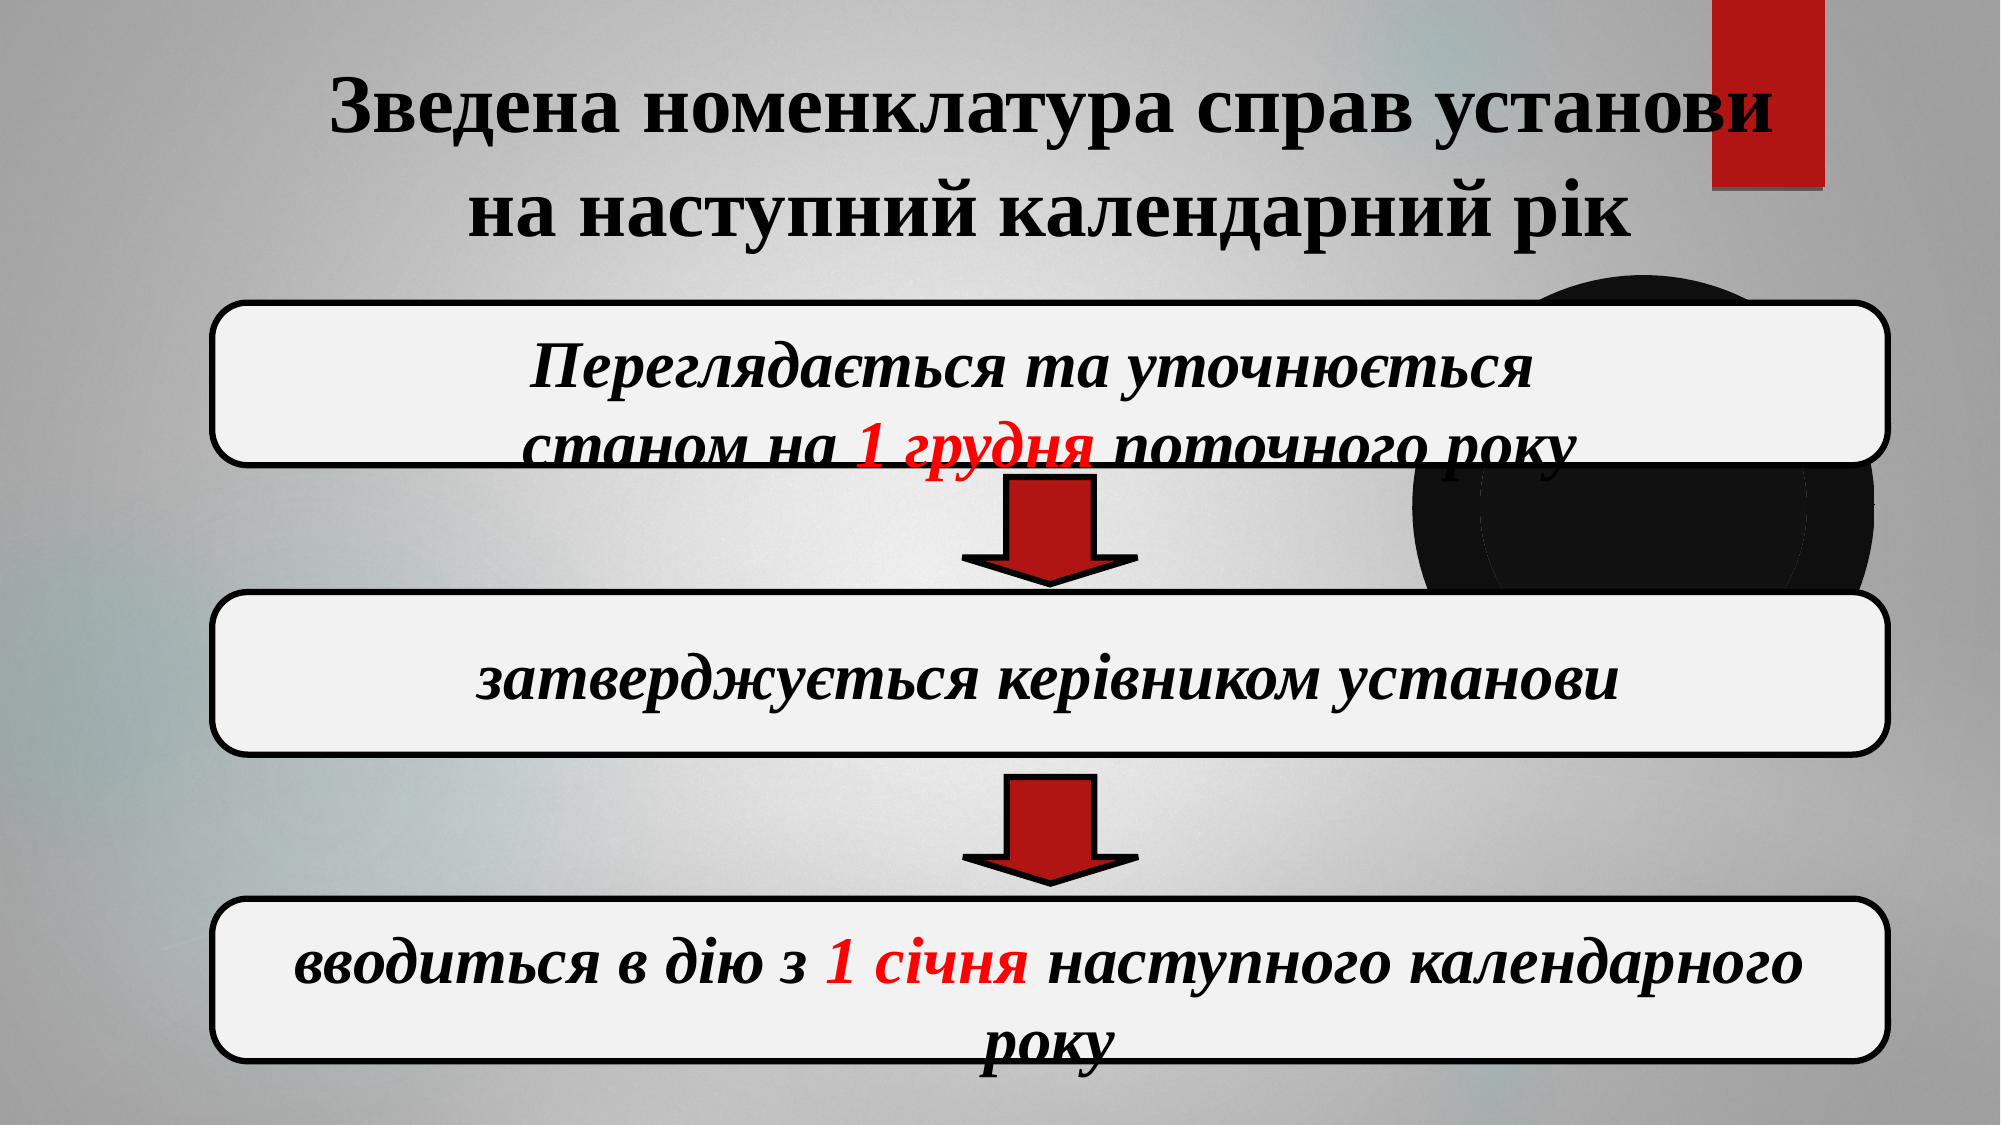

# Зведена номенклатура справ установи на наступний календарний рік
Переглядається та уточнюється
станом на 1 грудня поточного року
затверджується керівником установи
вводиться в дію з 1 січня наступного календарного року